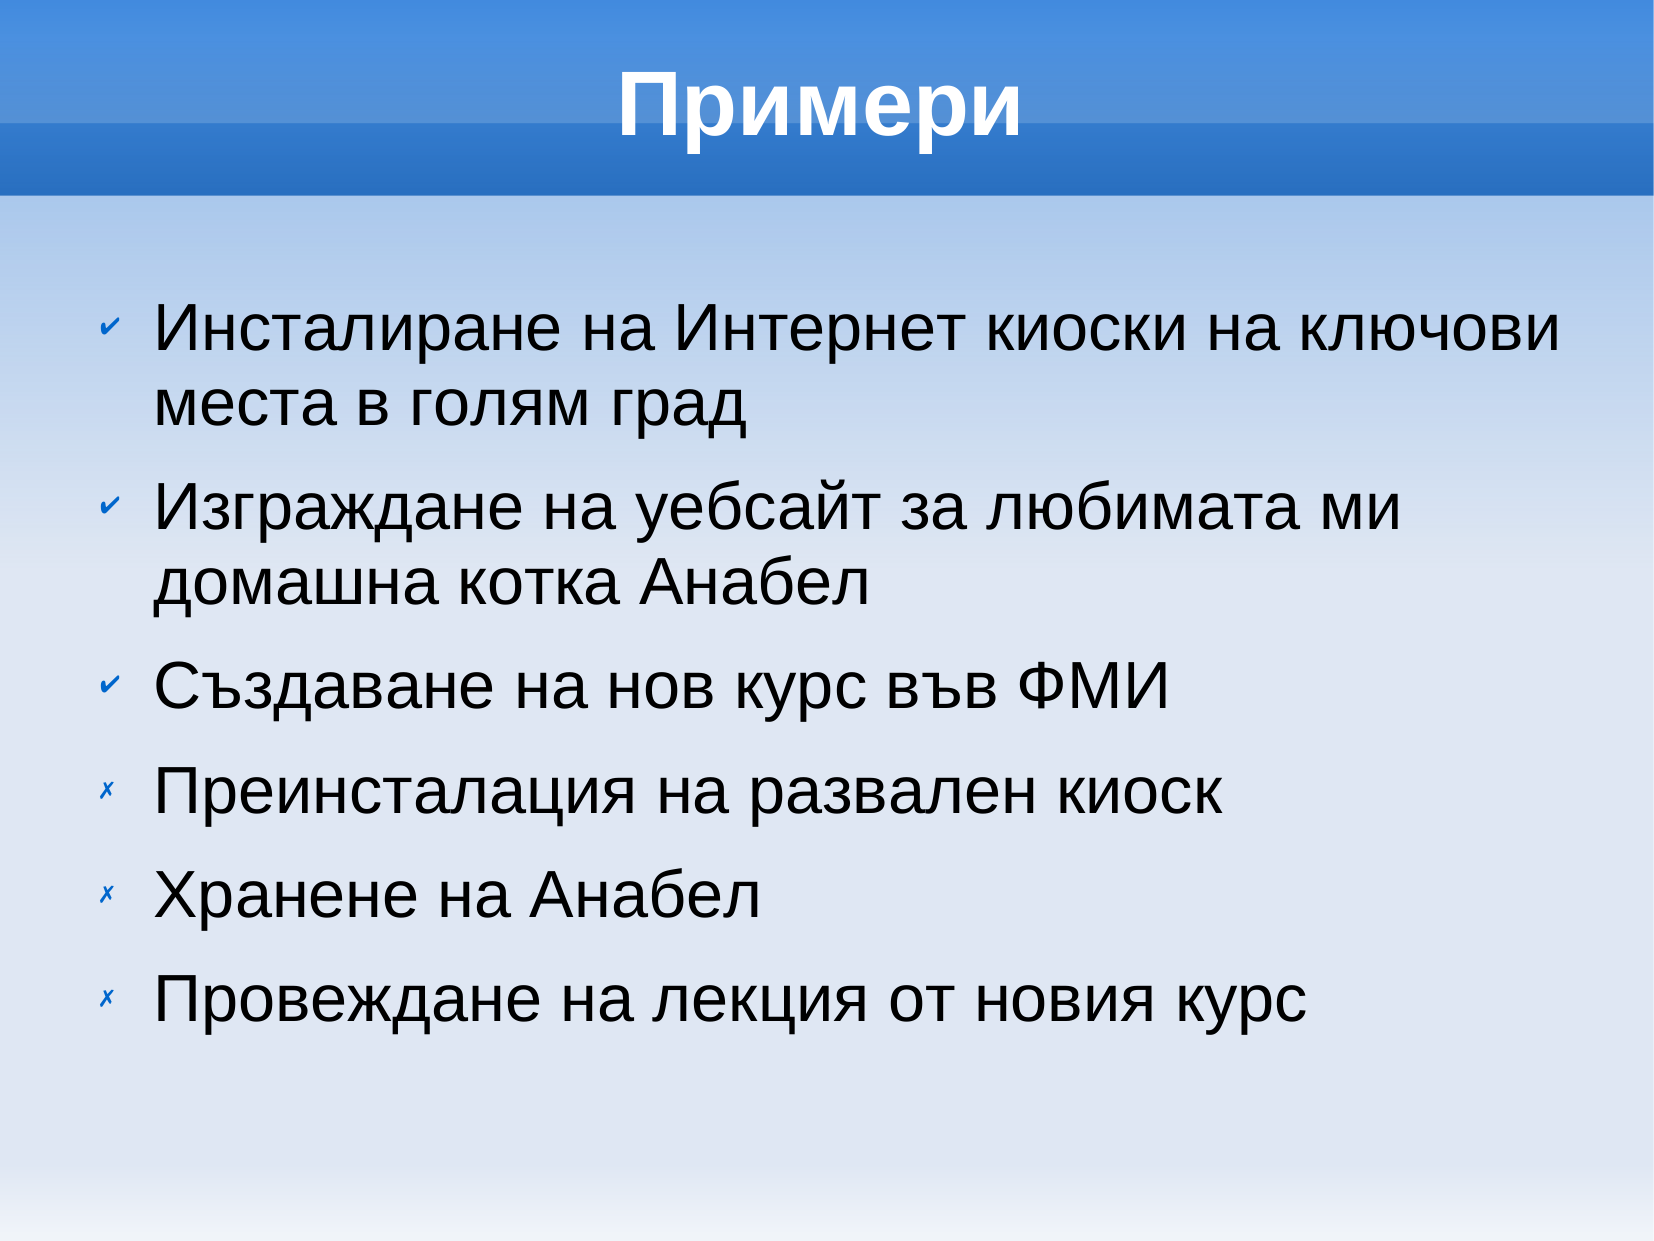

# Примери
Инсталиране на Интернет киоски на ключови места в голям град
Изграждане на уебсайт за любимата ми домашна котка Анабел
Създаване на нов курс във ФМИ
Преинсталация на развален киоск
Хранене на Анабел
Провеждане на лекция от новия курс